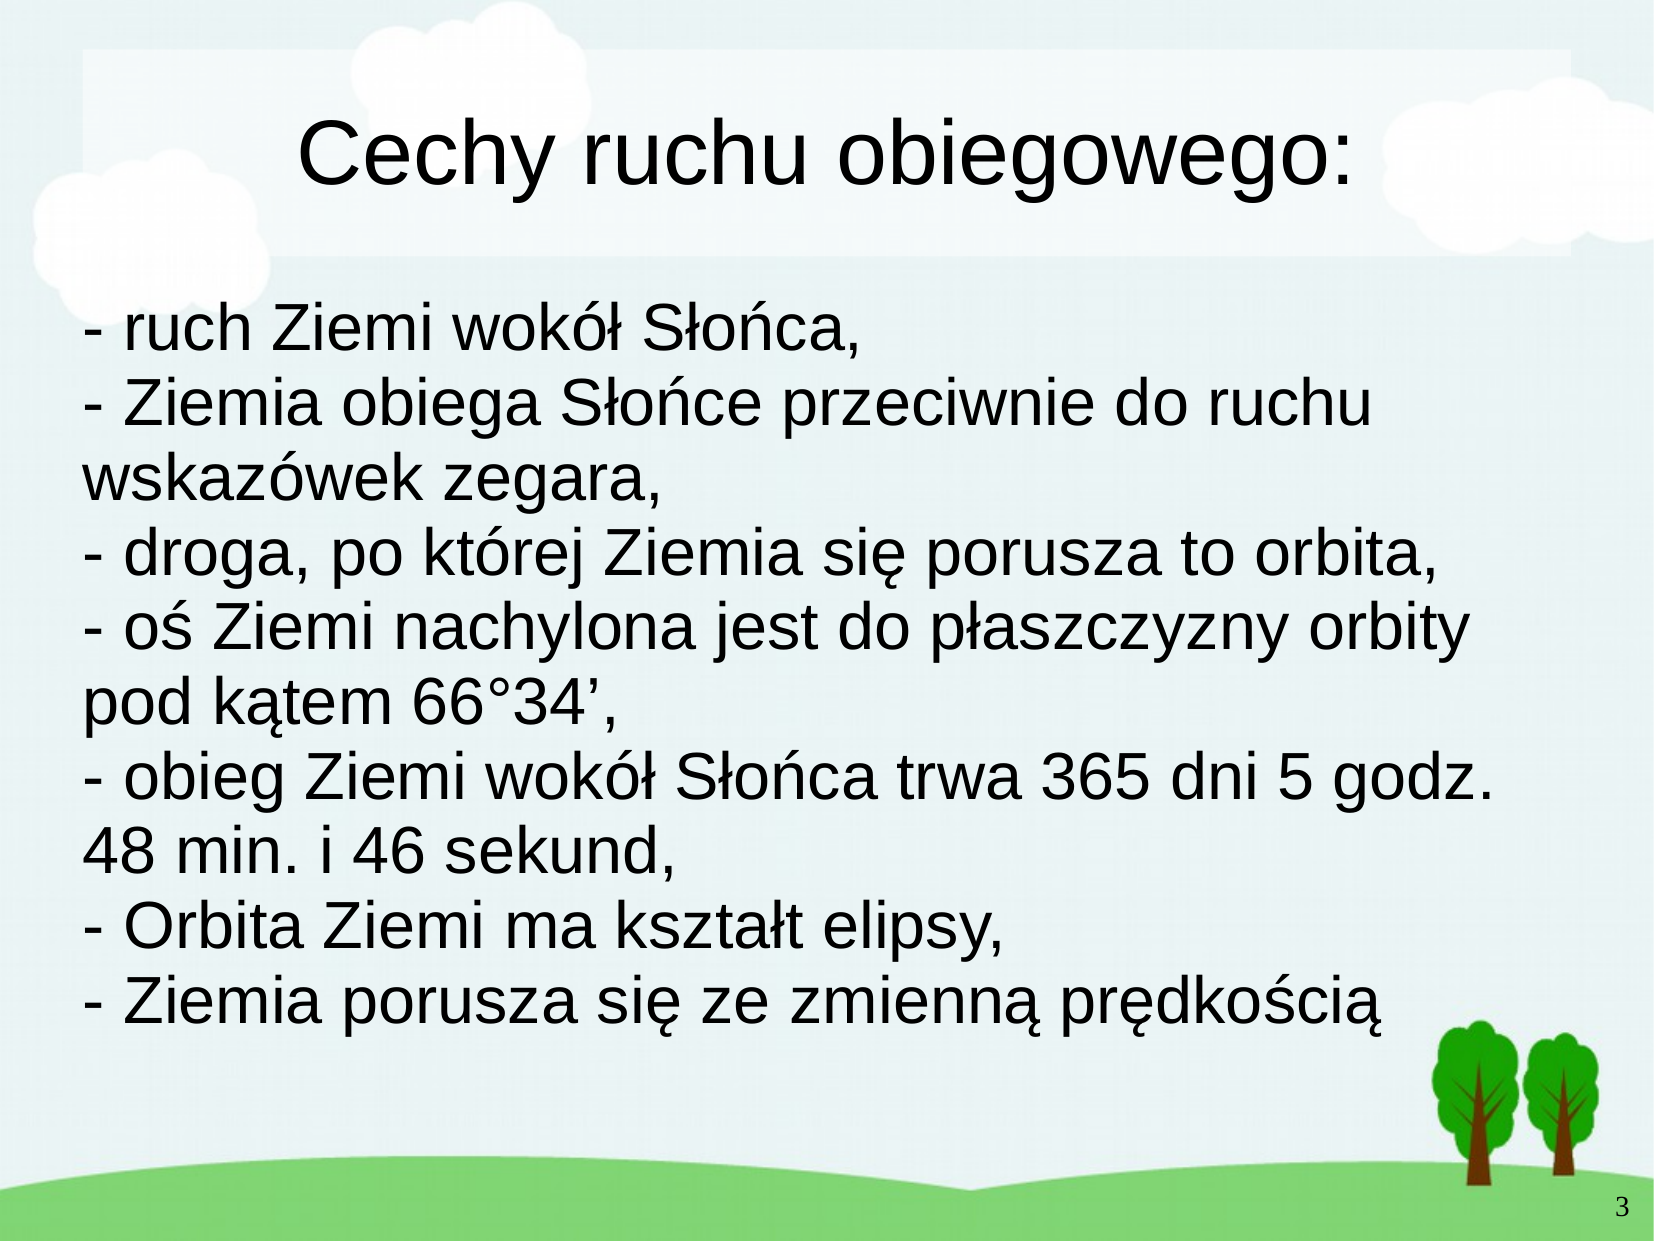

# Cechy ruchu obiegowego:
- ruch Ziemi wokół Słońca,
- Ziemia obiega Słońce przeciwnie do ruchu wskazówek zegara,
- droga, po której Ziemia się porusza to orbita,
- oś Ziemi nachylona jest do płaszczyzny orbity pod kątem 66°34’,
- obieg Ziemi wokół Słońca trwa 365 dni 5 godz. 48 min. i 46 sekund,
- Orbita Ziemi ma kształt elipsy,
- Ziemia porusza się ze zmienną prędkością
3